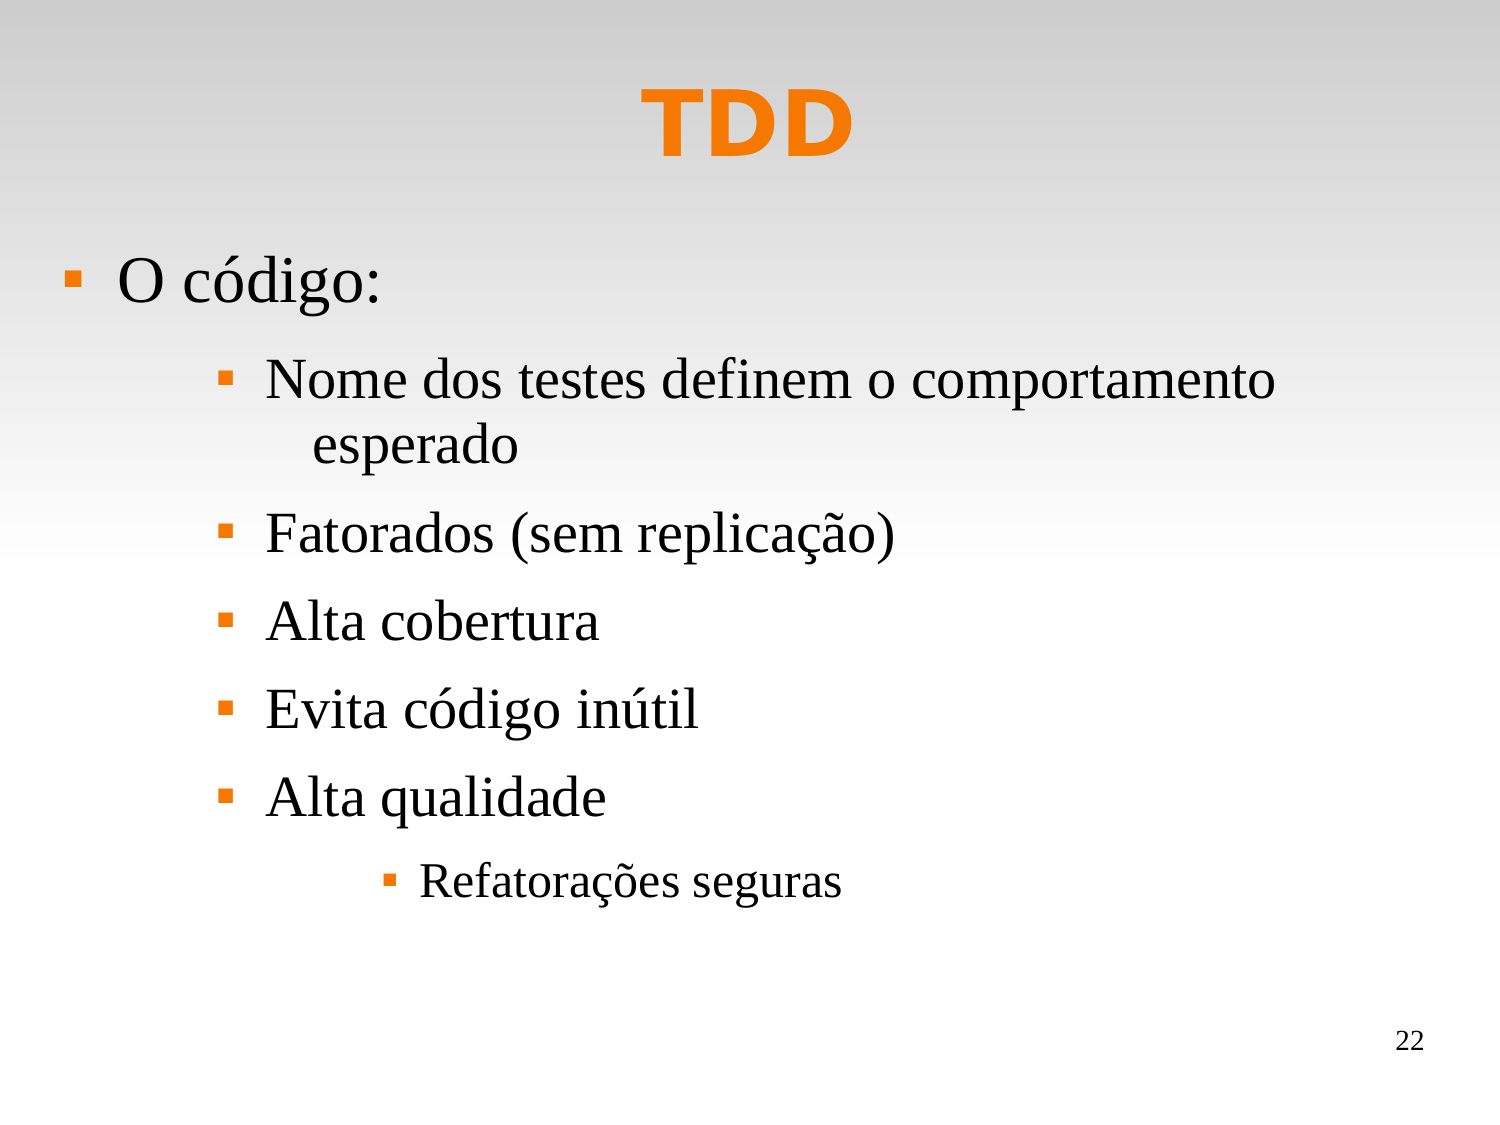

# TDD
O código:
Nome dos testes definem o comportamento esperado
Fatorados (sem replicação)‏
Alta cobertura
Evita código inútil
Alta qualidade
Refatorações seguras
22